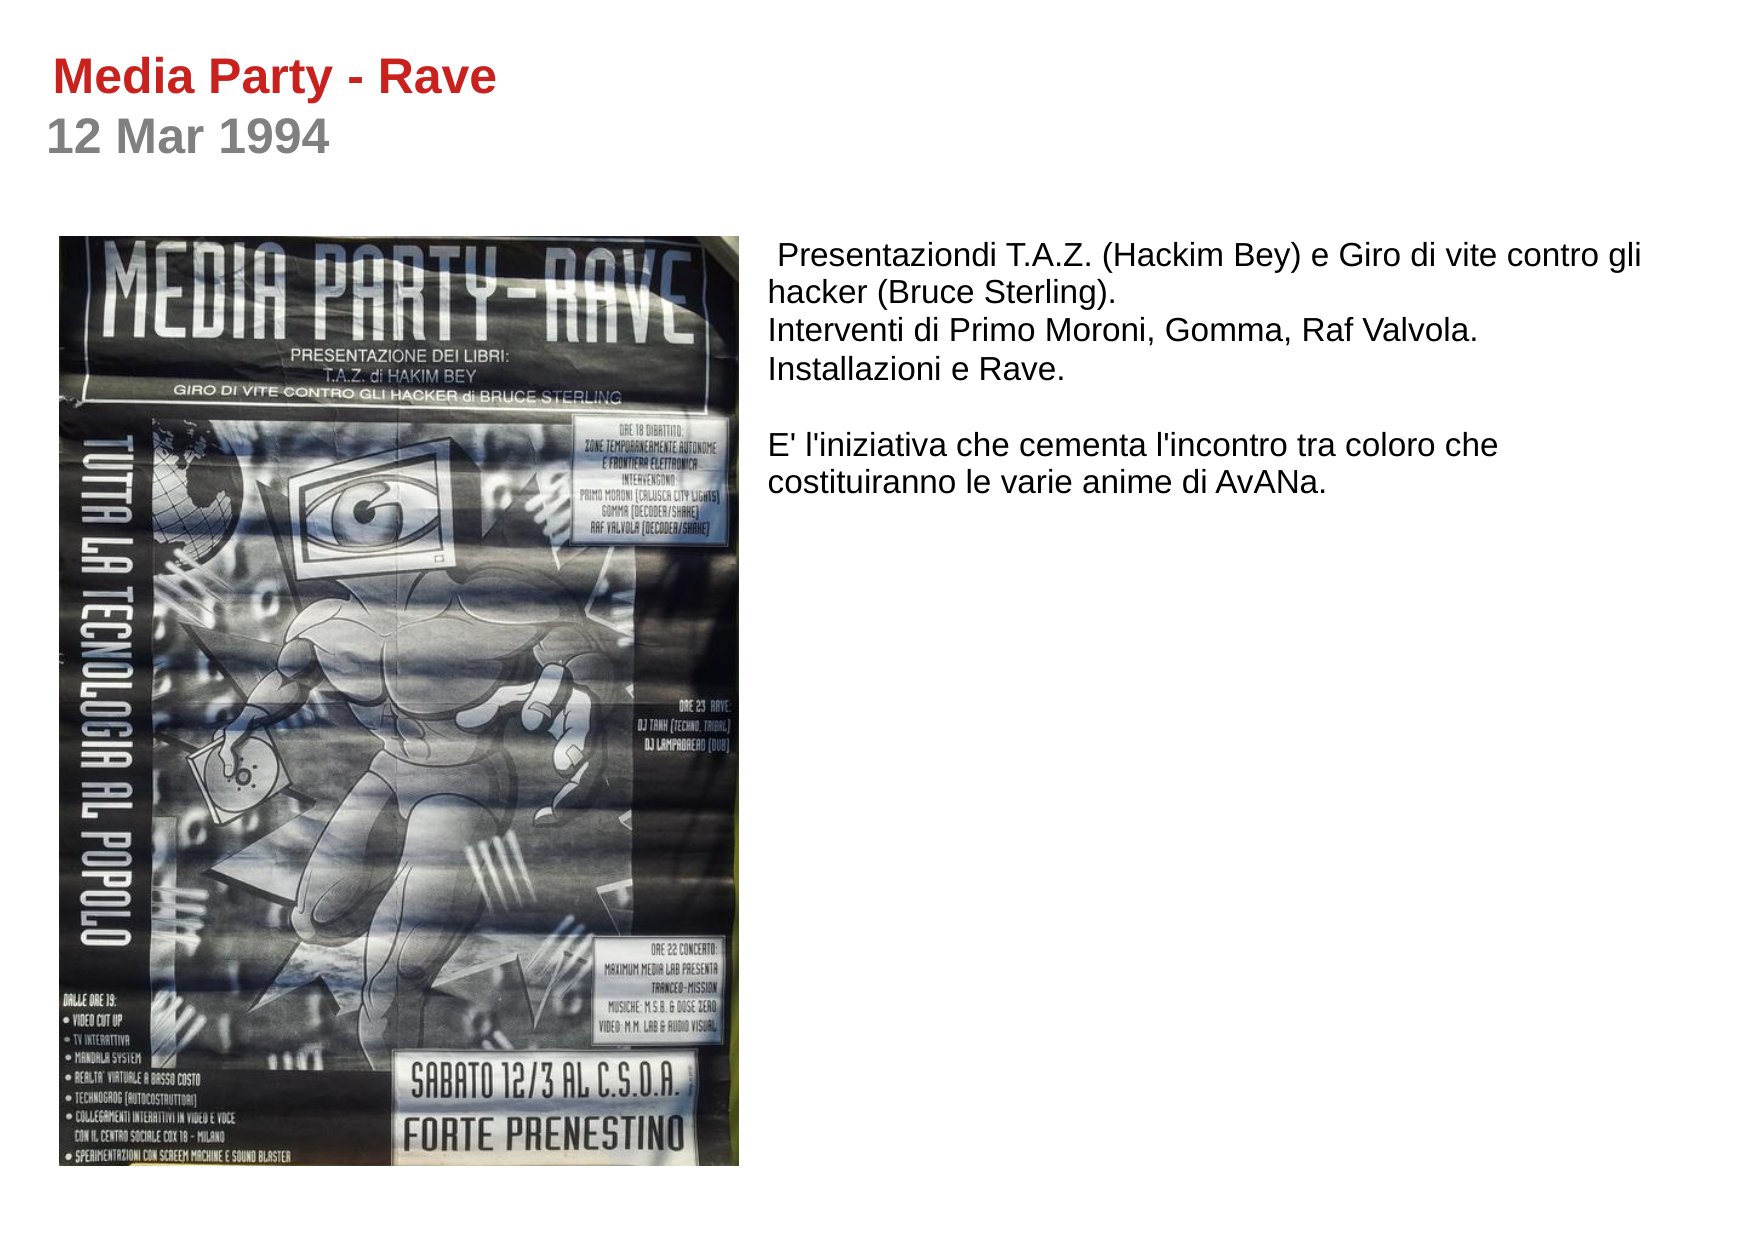

# Media Party - Rave
12 Mar 1994
 Presentaziondi T.A.Z. (Hackim Bey) e Giro di vite contro gli hacker (Bruce Sterling).
Interventi di Primo Moroni, Gomma, Raf Valvola.
Installazioni e Rave.
E' l'iniziativa che cementa l'incontro tra coloro che costituiranno le varie anime di AvANa.